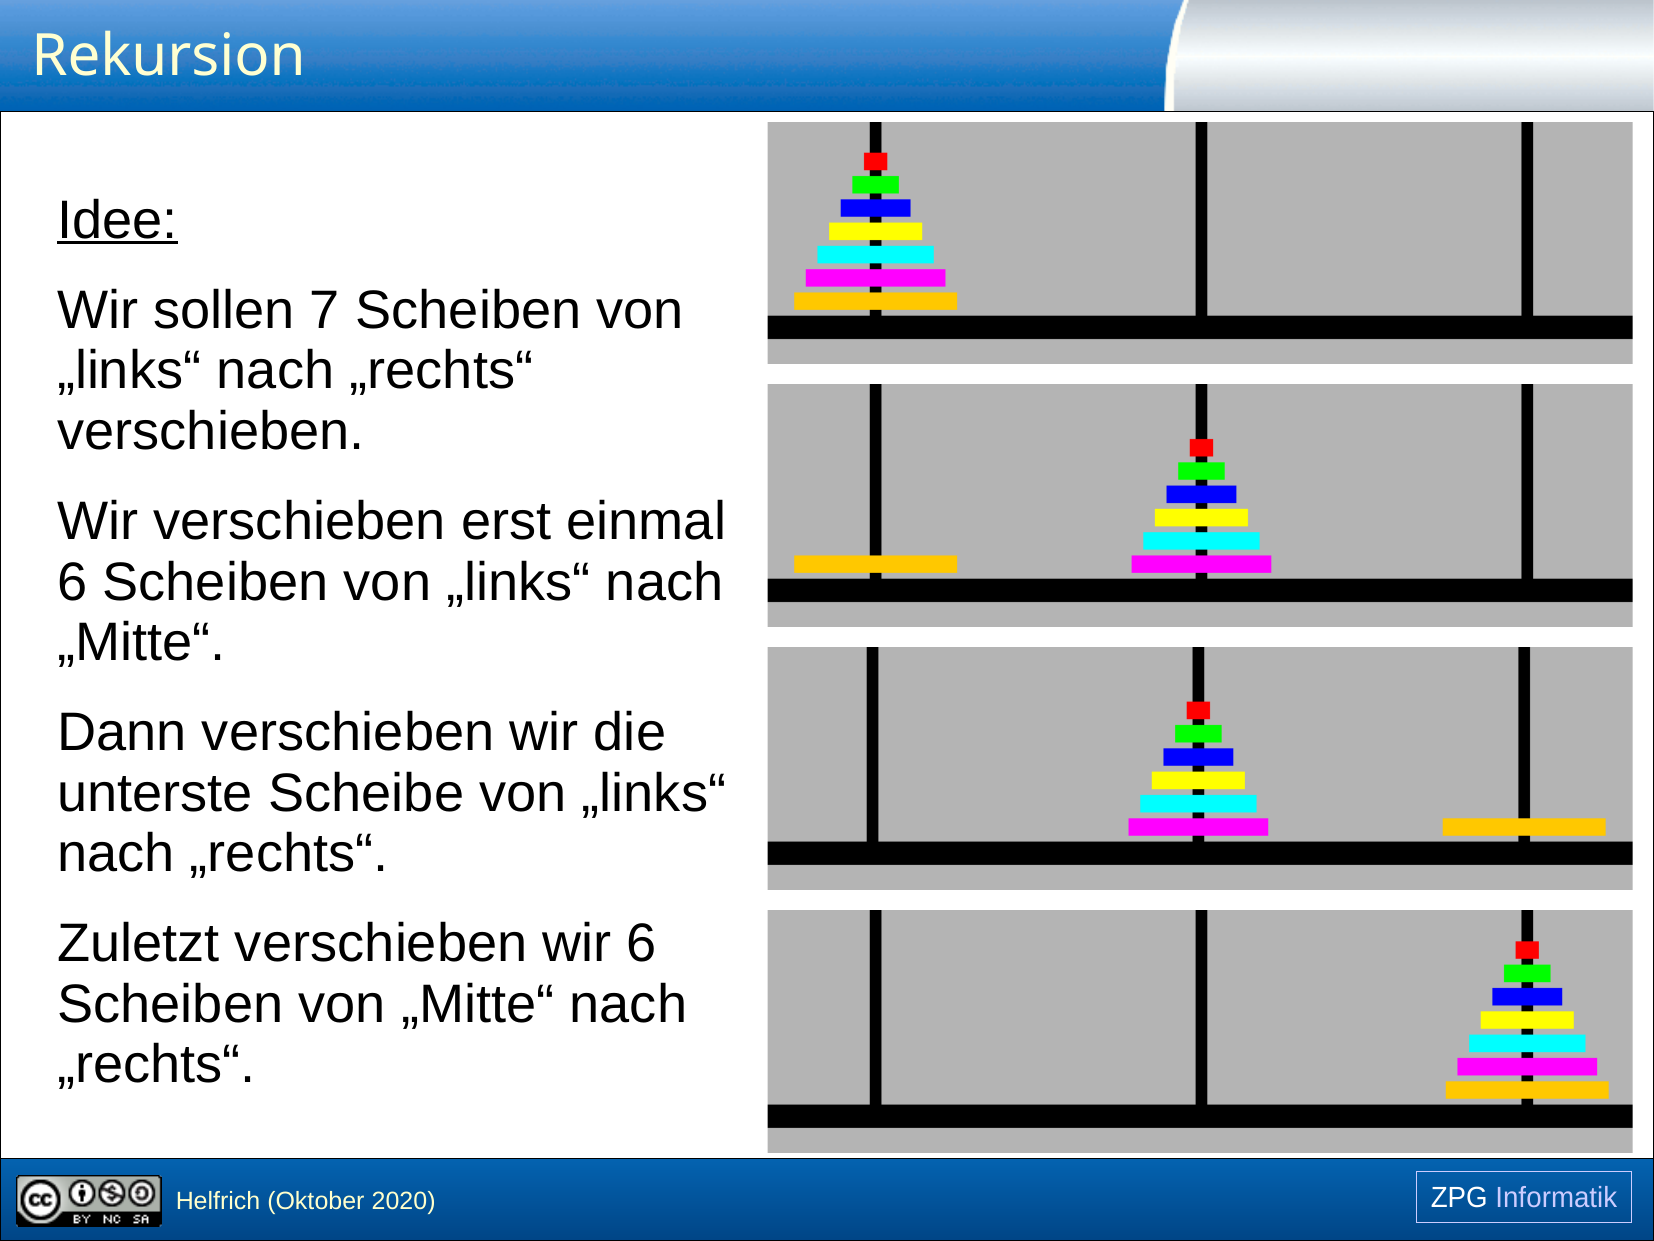

# Rekursion
Idee:
Wir sollen 7 Scheiben von „links“ nach „rechts“ verschieben.
Wir verschieben erst einmal 6 Scheiben von „links“ nach „Mitte“.
Dann verschieben wir die unterste Scheibe von „links“ nach „rechts“.
Zuletzt verschieben wir 6 Scheiben von „Mitte“ nach „rechts“.